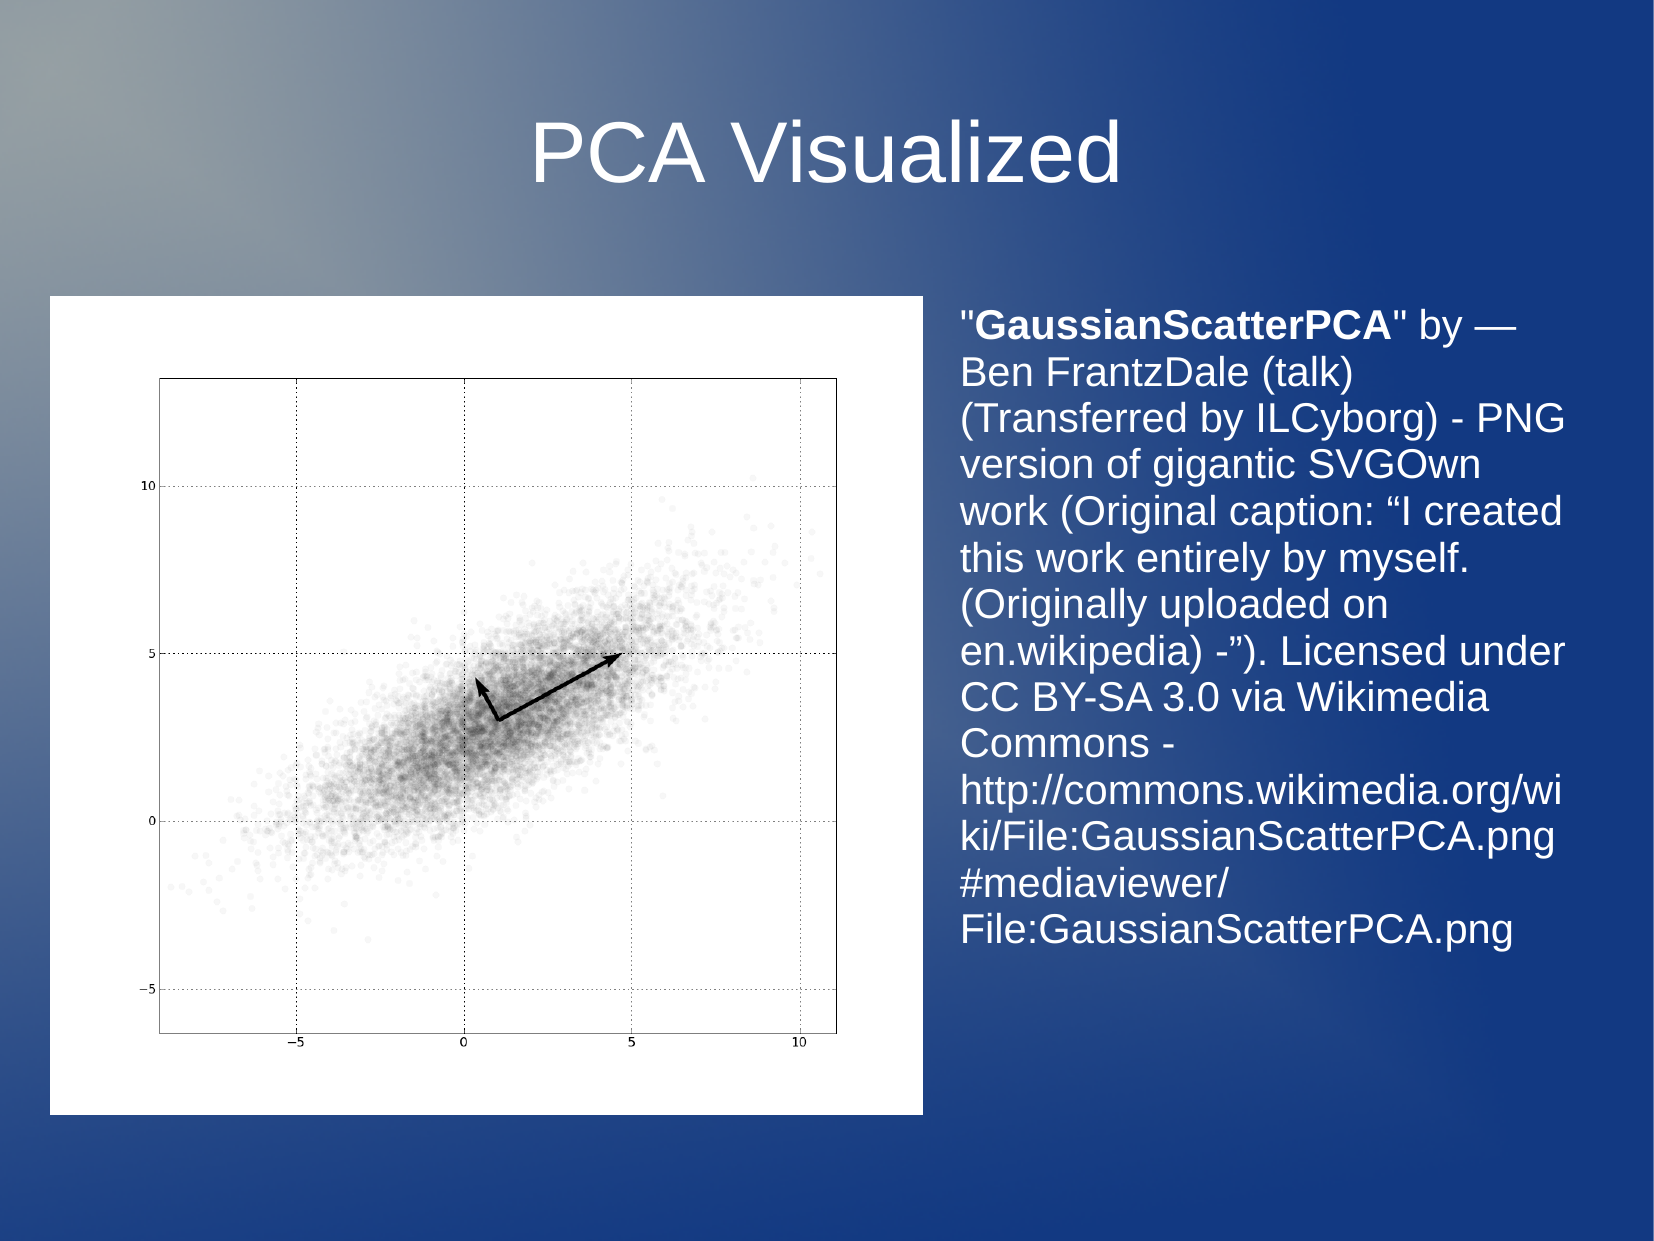

# PCA Visualized
"GaussianScatterPCA" by —Ben FrantzDale (talk) (Transferred by ILCyborg) - PNG version of gigantic SVGOwn work (Original caption: “I created this work entirely by myself. (Originally uploaded on en.wikipedia) -”). Licensed under CC BY-SA 3.0 via Wikimedia Commons - http://commons.wikimedia.org/wiki/File:GaussianScatterPCA.png#mediaviewer/File:GaussianScatterPCA.png